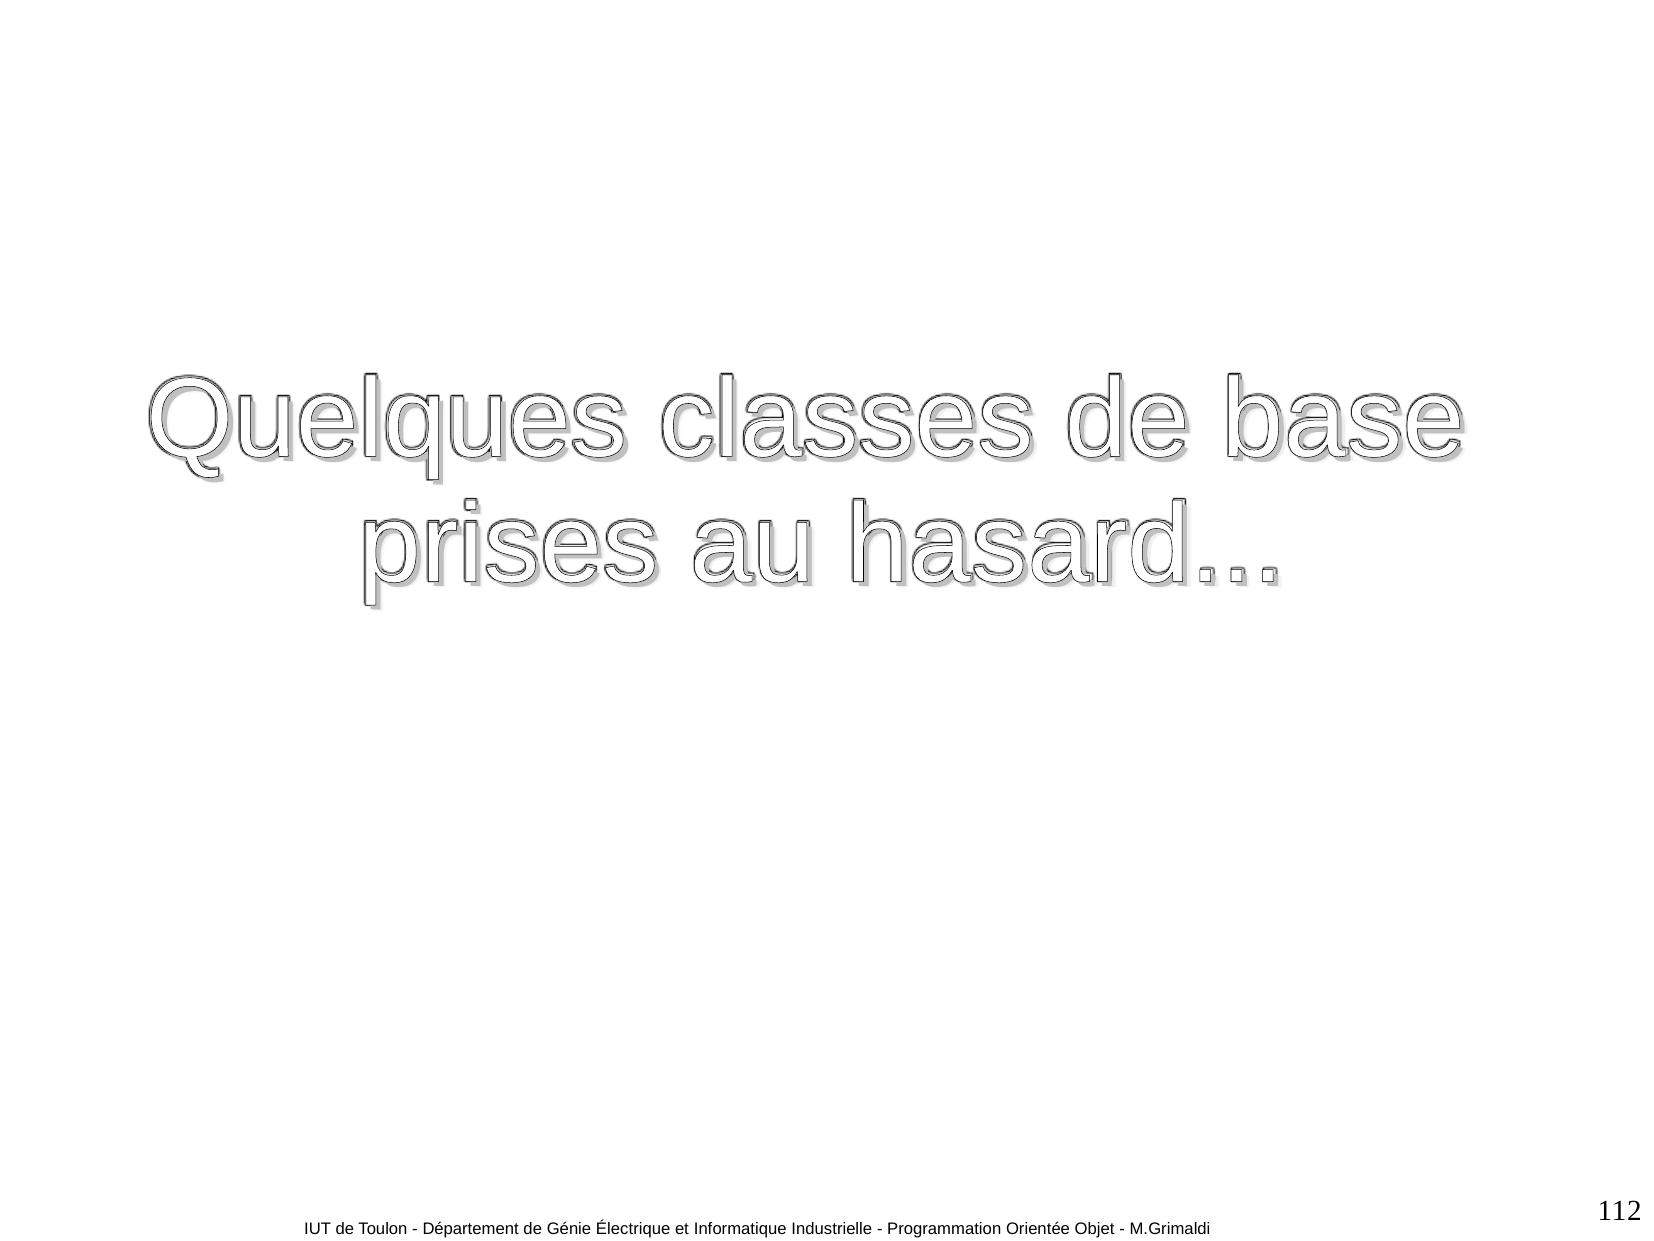

# Quelques classes de base
prises au hasard...